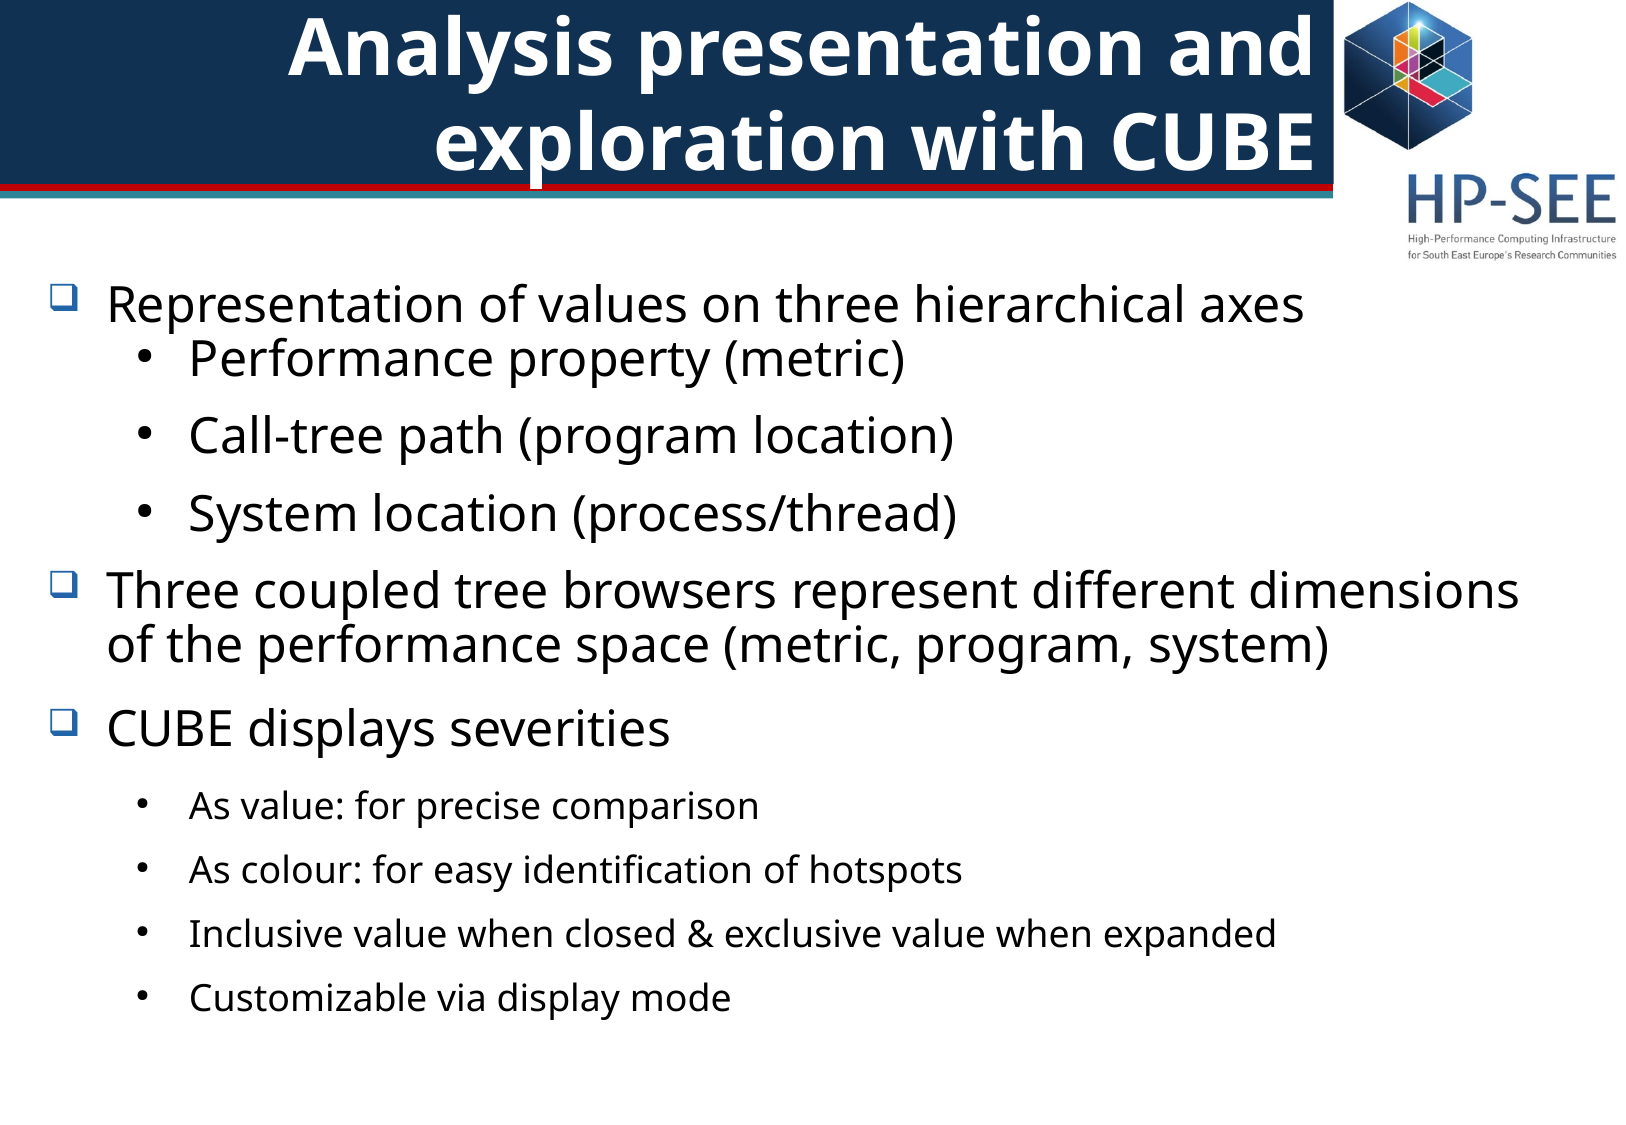

# Analysis presentation and exploration with CUBE
Representation of values on three hierarchical axes
Performance property (metric)
Call-tree path (program location)
System location (process/thread)
Three coupled tree browsers represent different dimensions of the performance space (metric, program, system)
CUBE displays severities
As value: for precise comparison
As colour: for easy identification of hotspots
Inclusive value when closed & exclusive value when expanded
Customizable via display mode